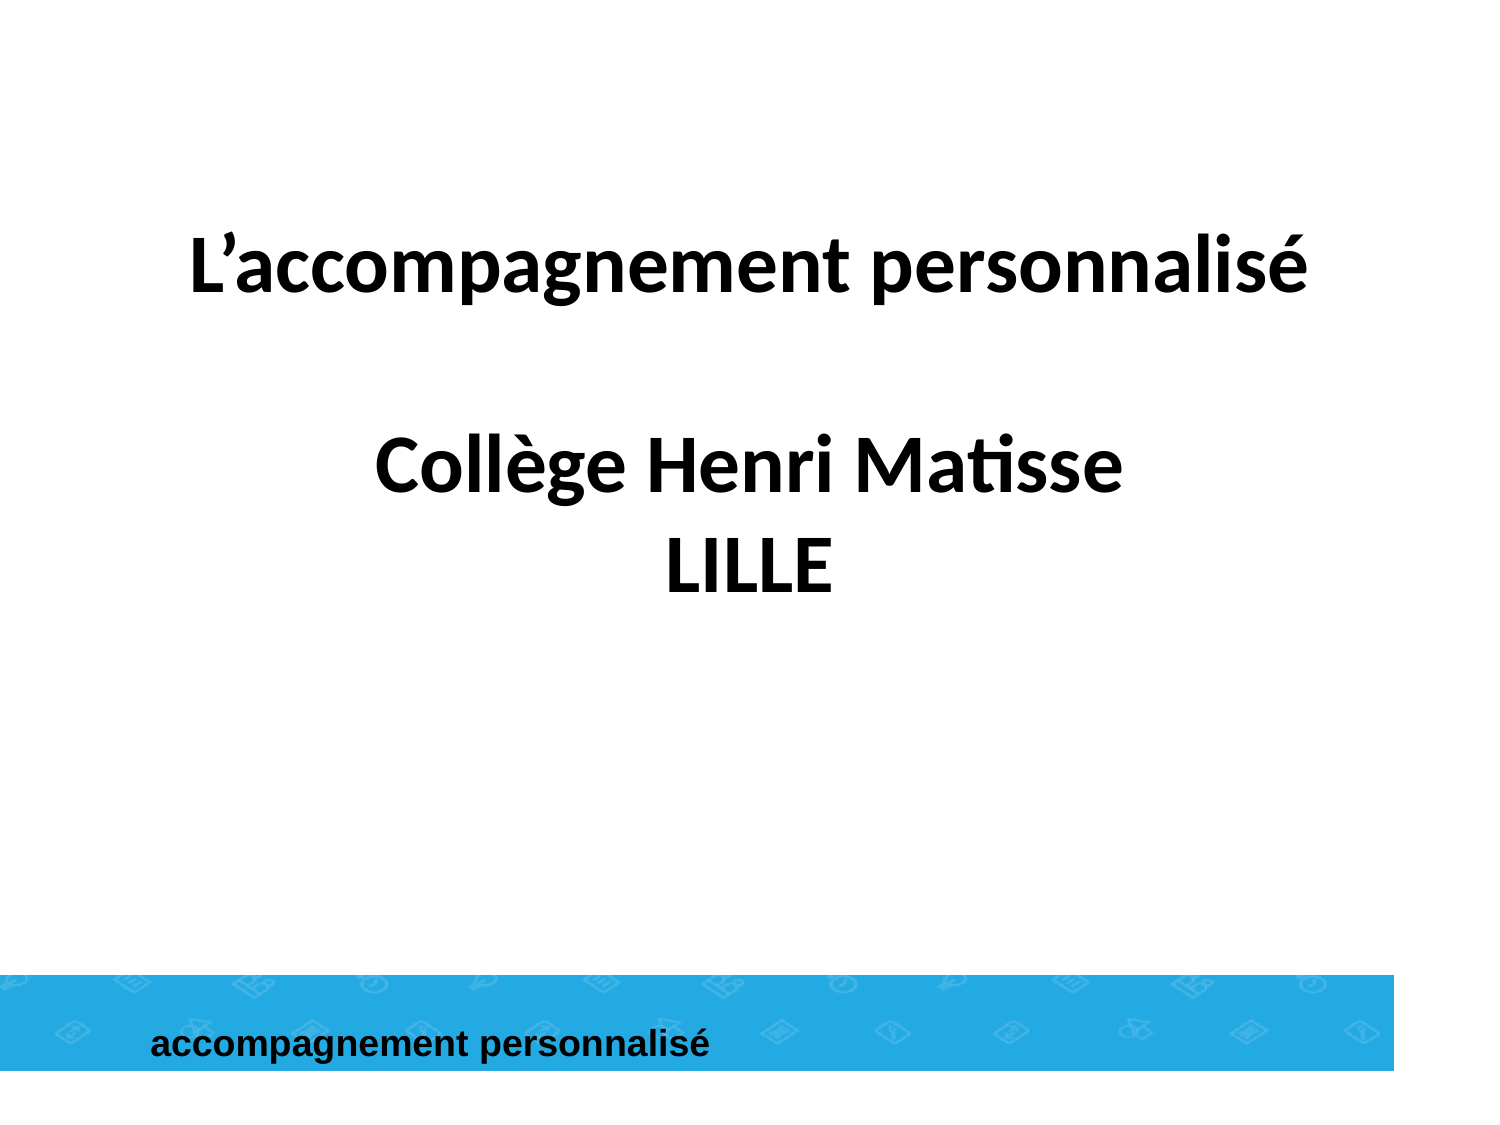

# L’accompagnement personnalisé Collège Henri Matisse LILLE
accompagnement personnalisé